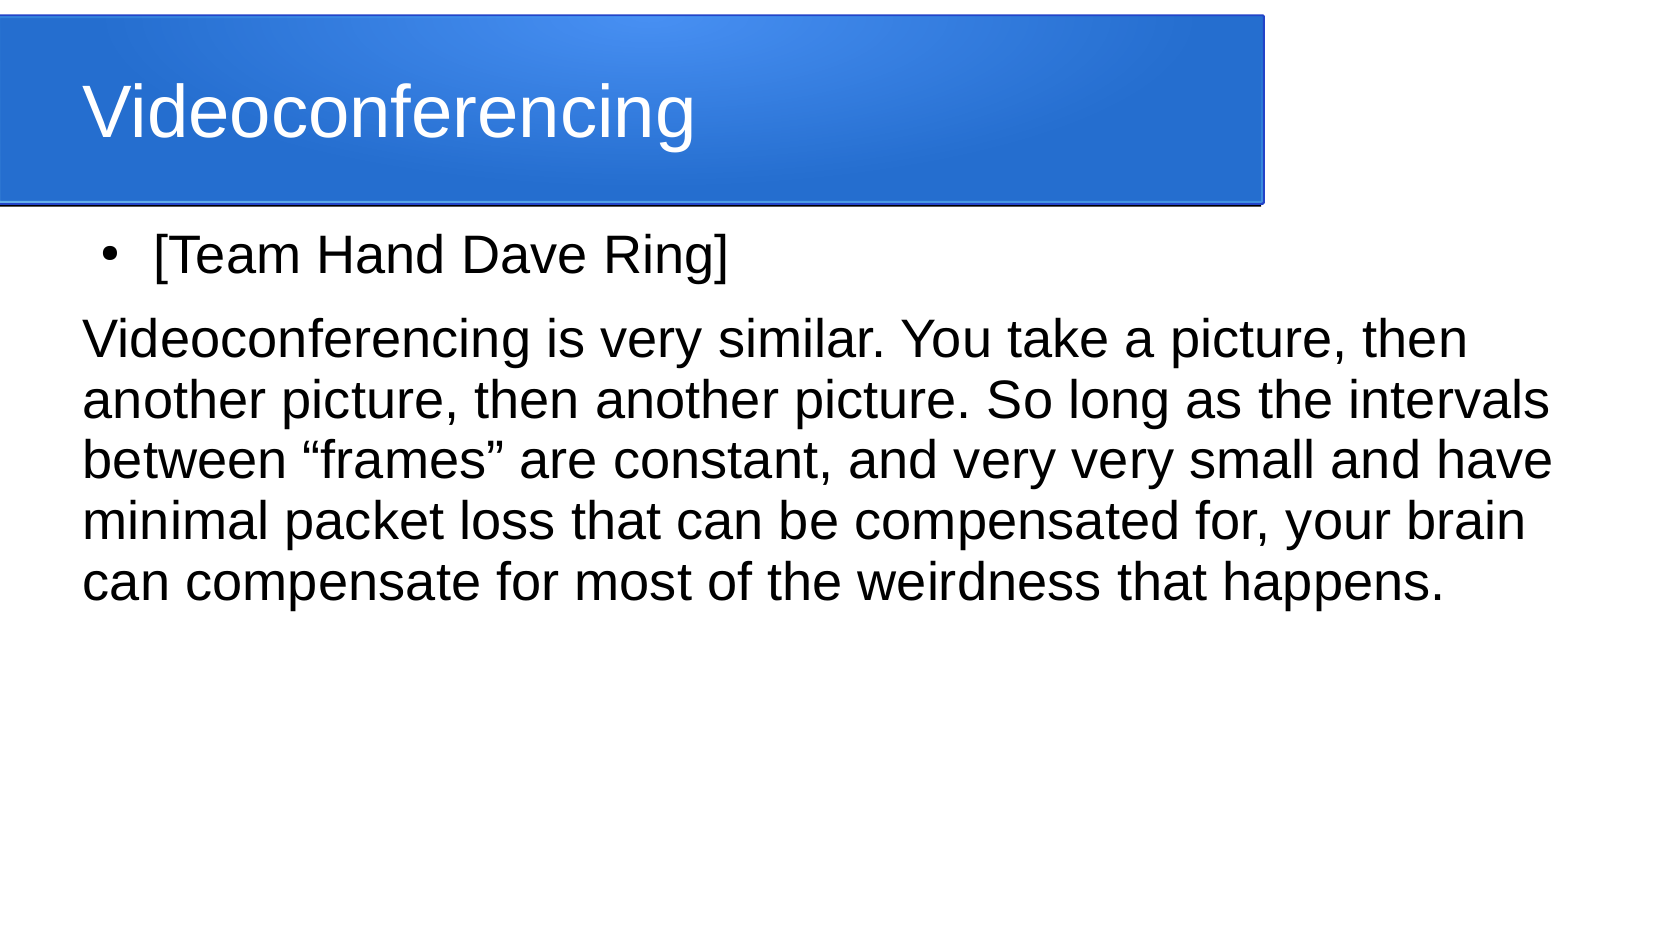

# Videoconferencing
[Team Hand Dave Ring]
Videoconferencing is very similar. You take a picture, then another picture, then another picture. So long as the intervals between “frames” are constant, and very very small and have minimal packet loss that can be compensated for, your brain can compensate for most of the weirdness that happens.